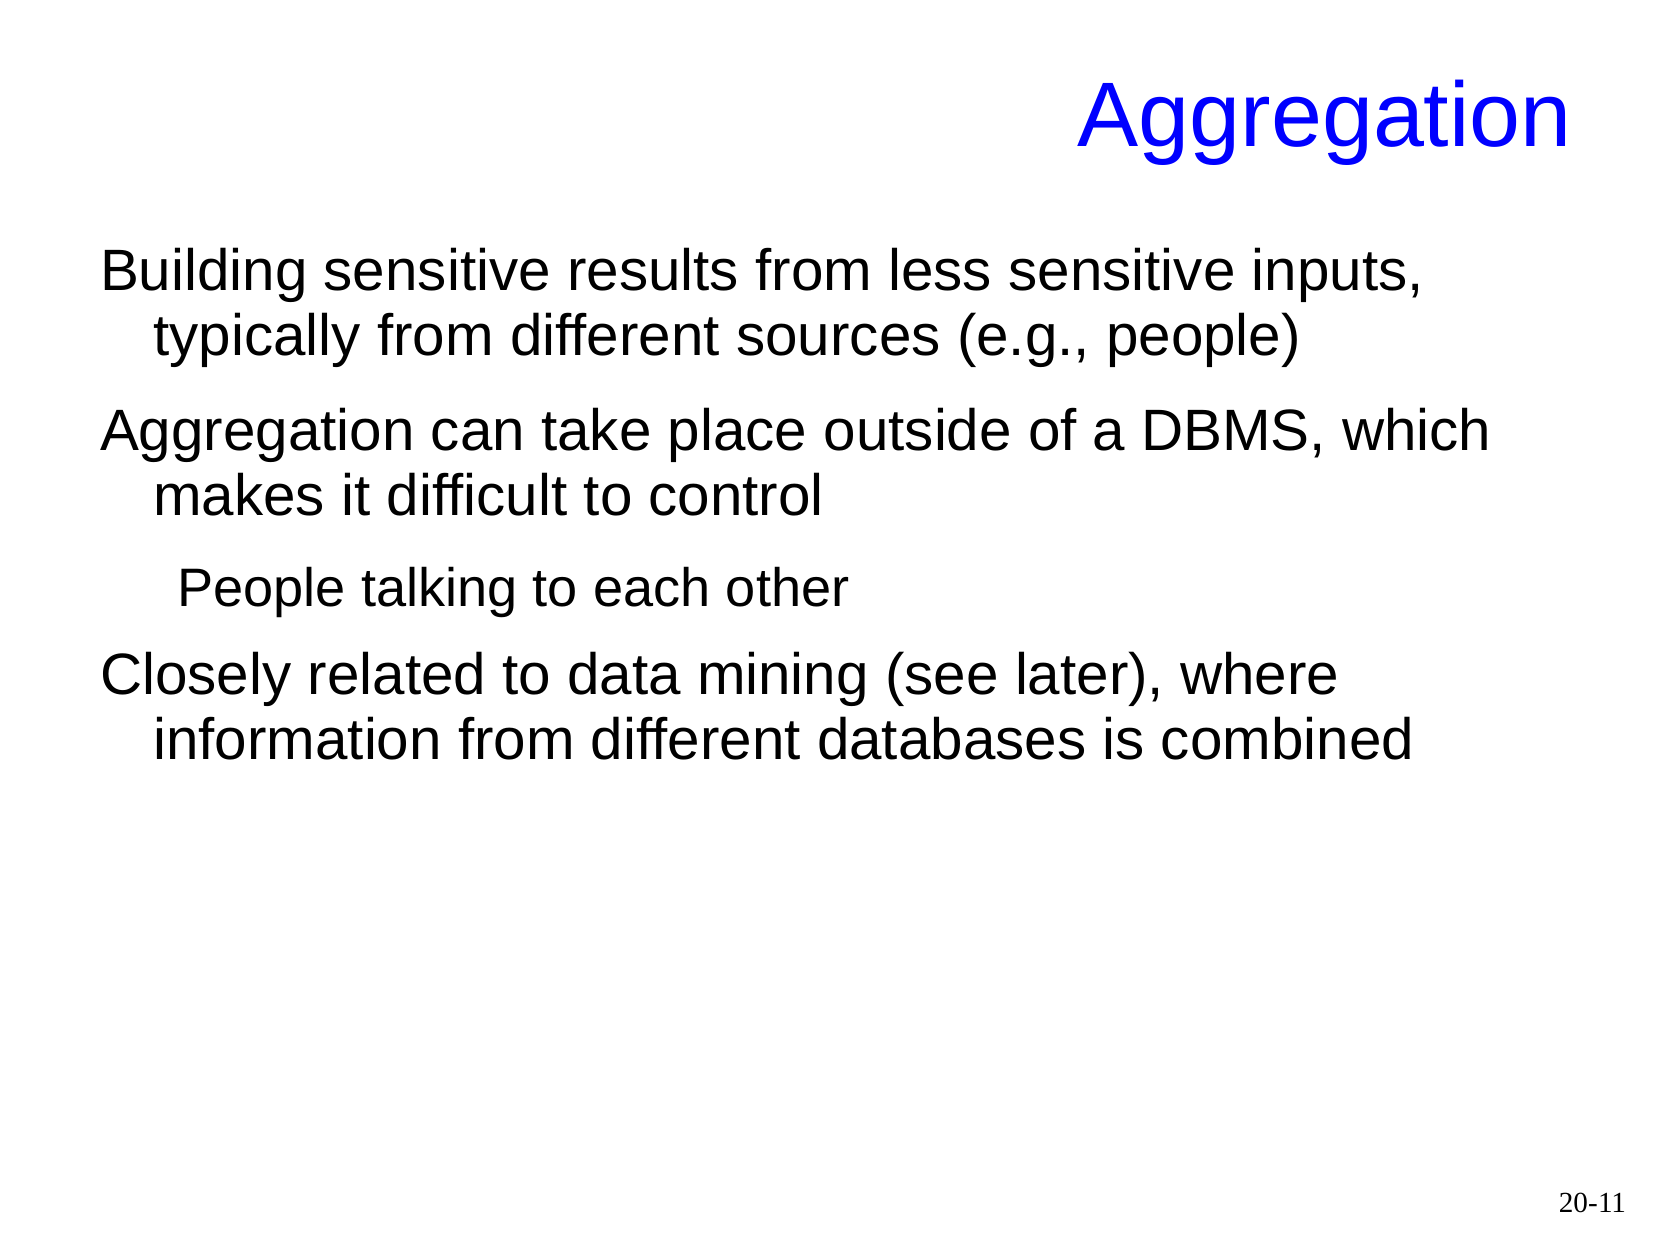

# Aggregation
Building sensitive results from less sensitive inputs, typically from different sources (e.g., people)
Aggregation can take place outside of a DBMS, which makes it difficult to control
People talking to each other
Closely related to data mining (see later), where information from different databases is combined